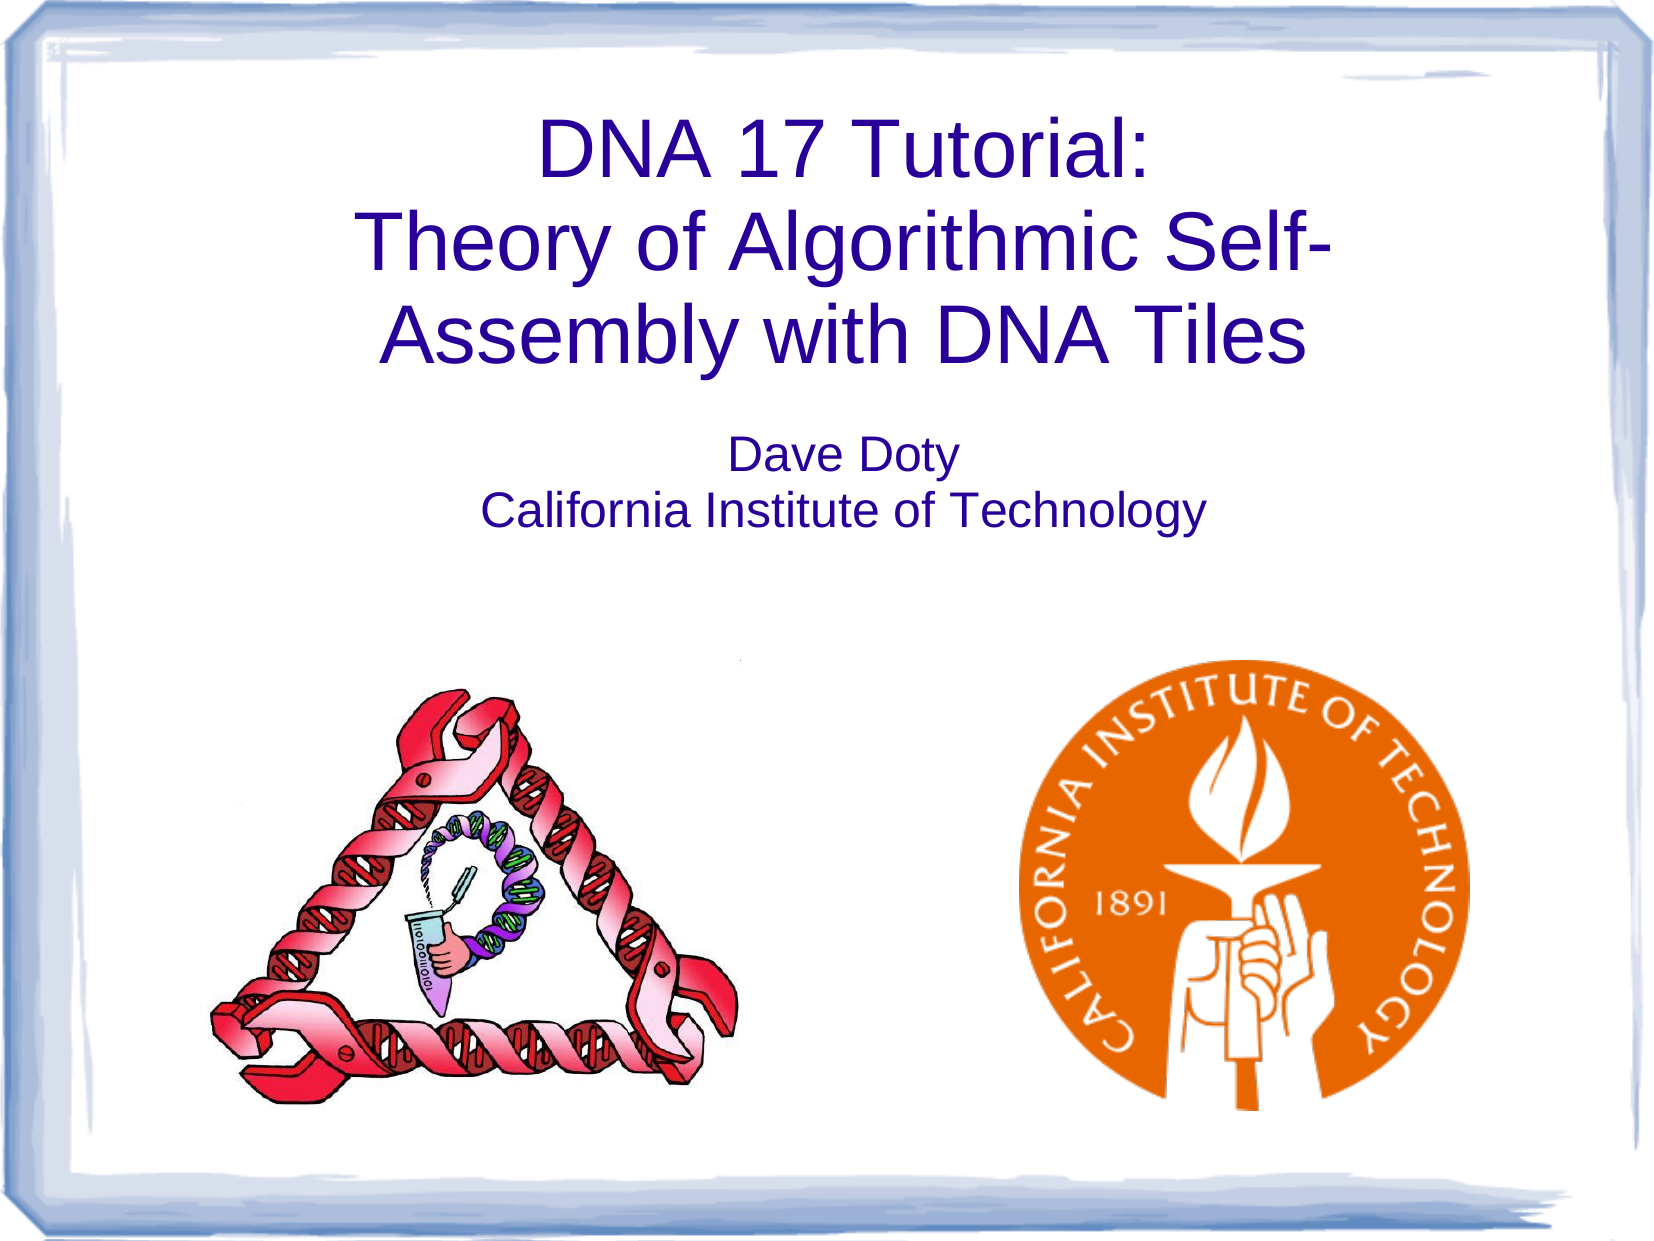

# DNA 17 Tutorial: Theory of Algorithmic Self-Assembly with DNA Tiles
Dave Doty
California Institute of Technology